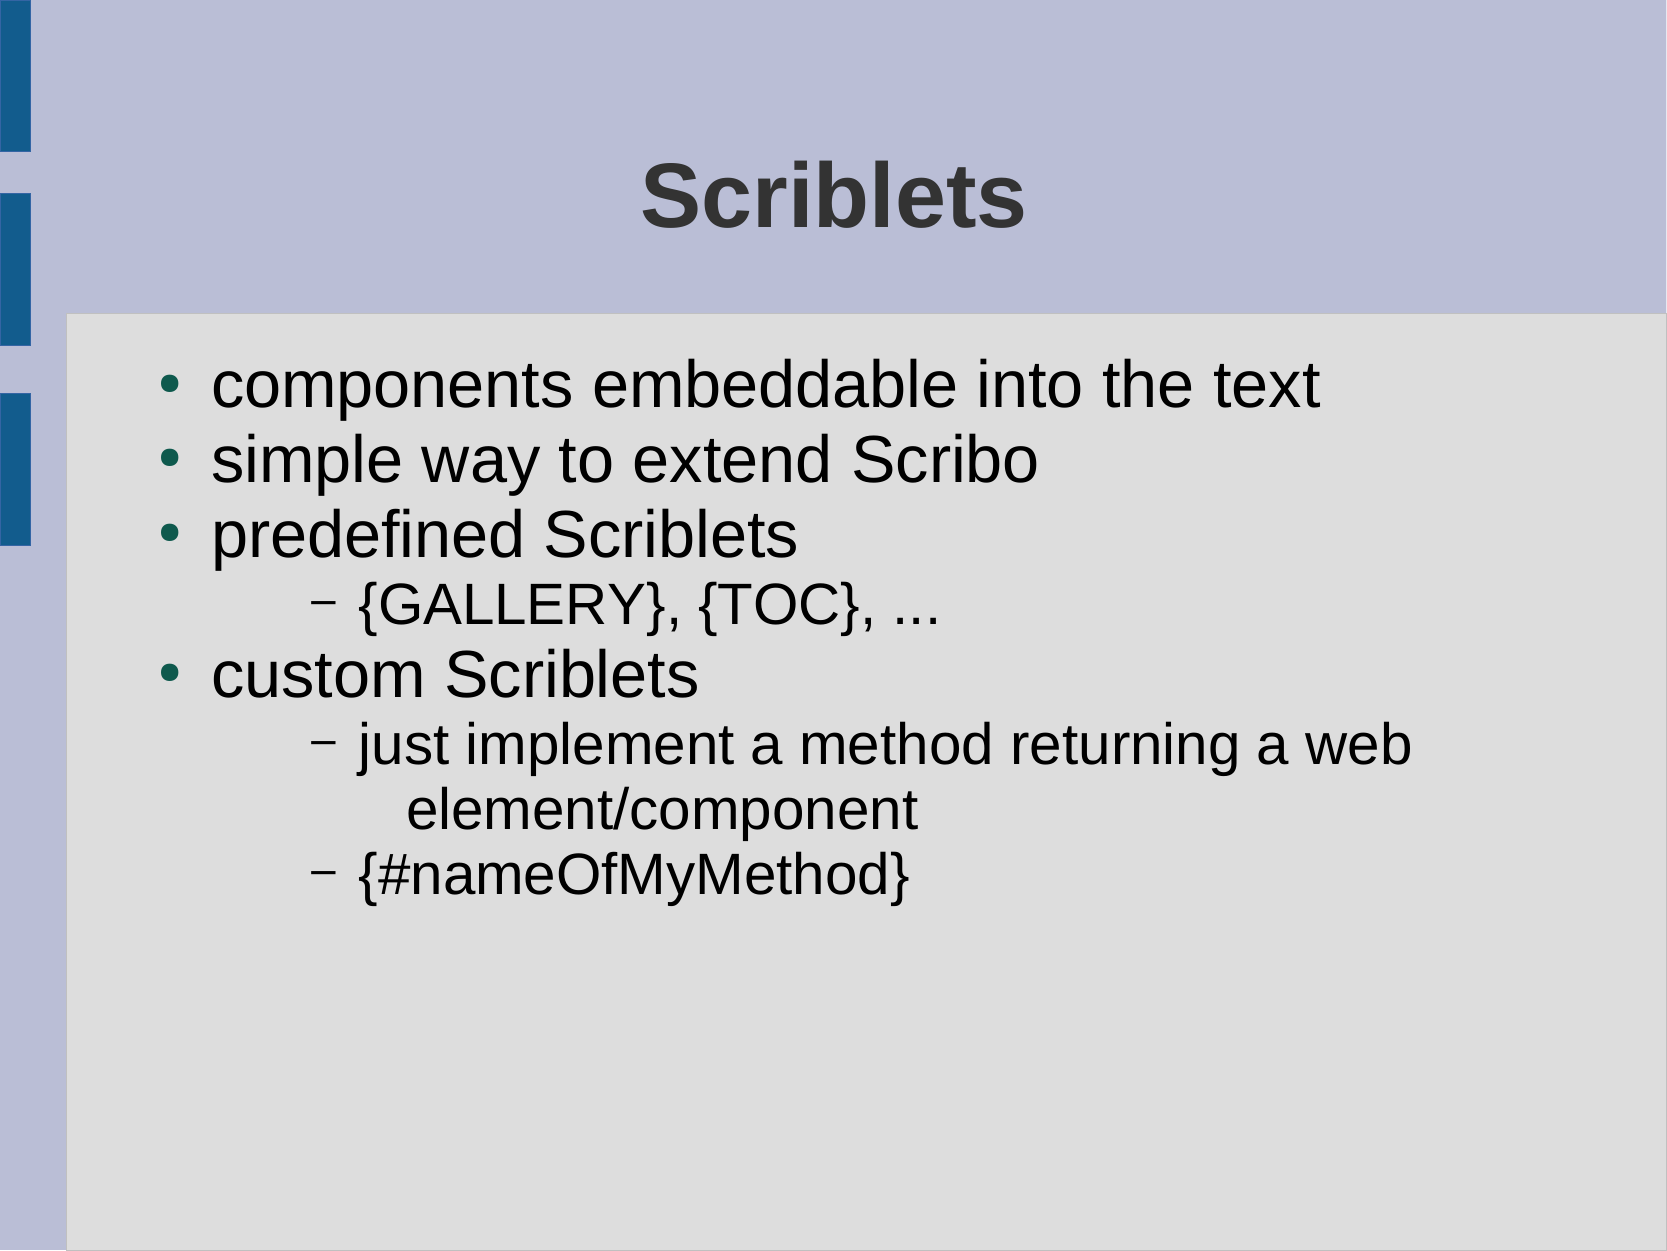

# Scriblets
components embeddable into the text
simple way to extend Scribo
predefined Scriblets
{GALLERY}, {TOC}, ...
custom Scriblets
just implement a method returning a web element/component
{#nameOfMyMethod}